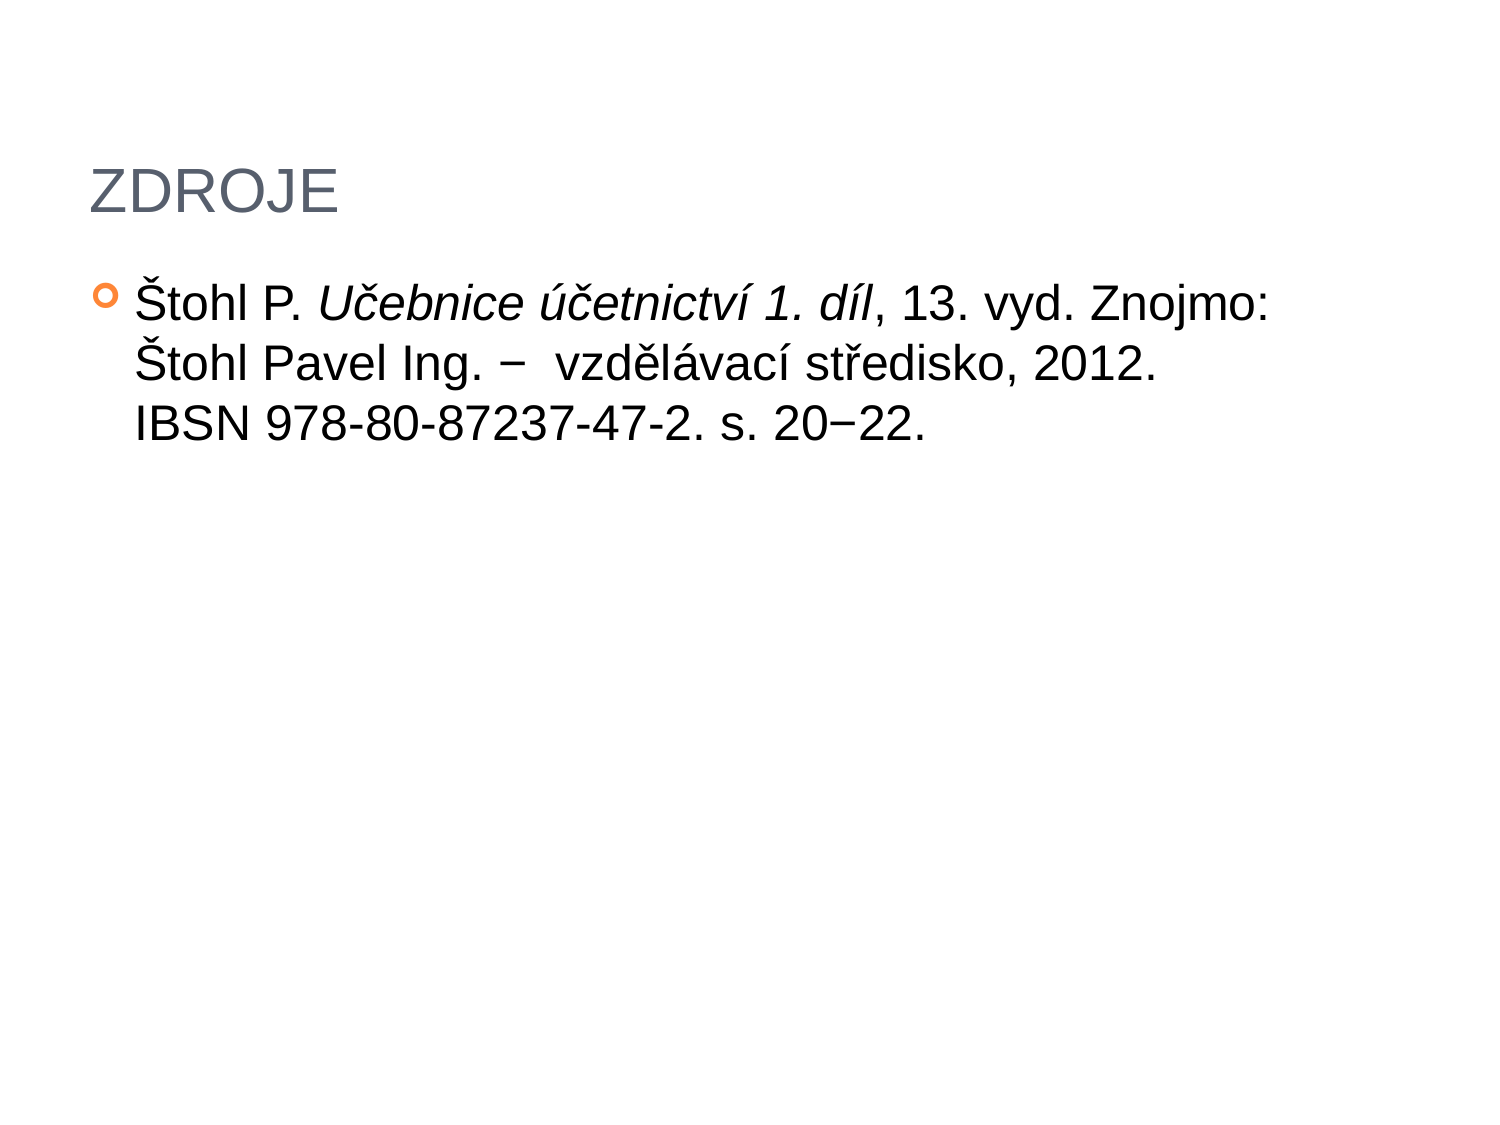

# ZDROJE
Štohl P. Učebnice účetnictví 1. díl, 13. vyd. Znojmo: Štohl Pavel Ing. − vzdělávací středisko, 2012. IBSN 978-80-87237-47-2. s. 20−22.